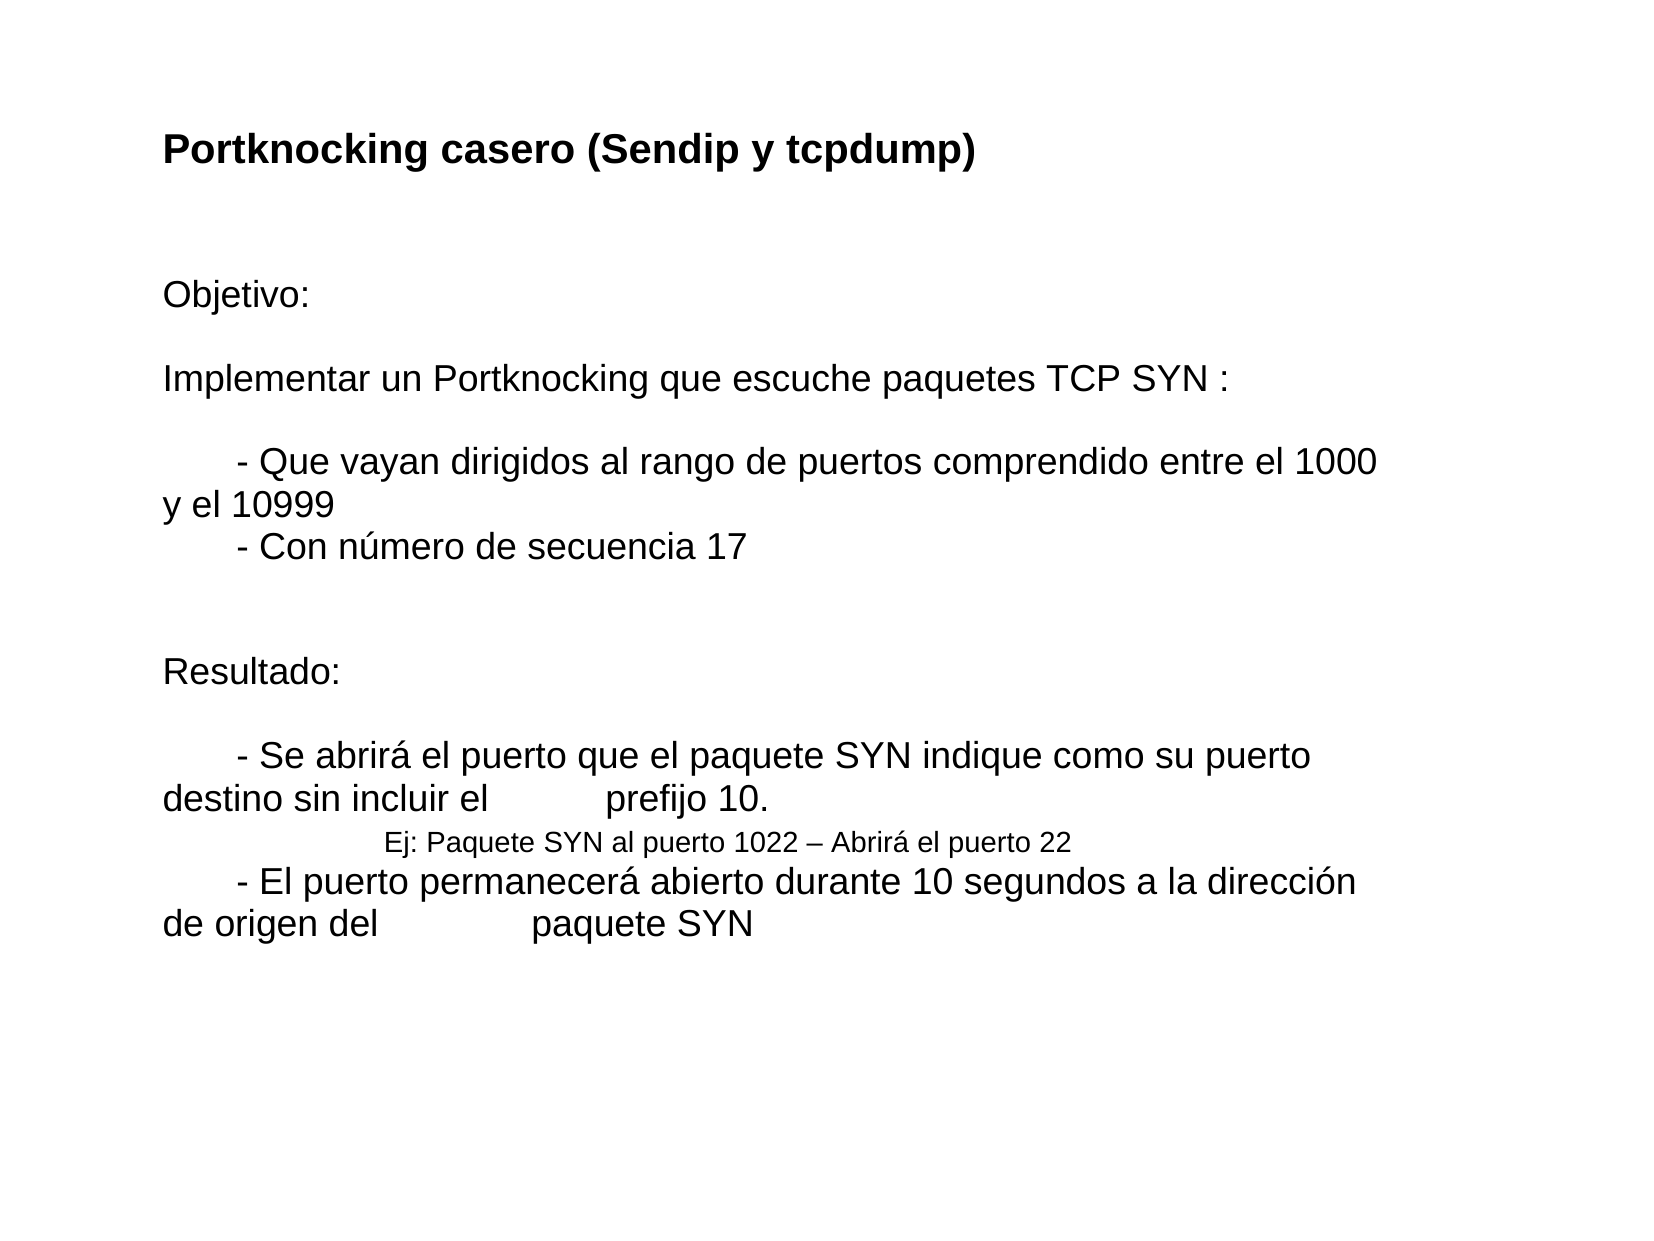

Portknocking casero (Sendip y tcpdump)
Objetivo:
Implementar un Portknocking que escuche paquetes TCP SYN :
	- Que vayan dirigidos al rango de puertos comprendido entre el 1000 y el 10999
	- Con número de secuencia 17
Resultado:
 	- Se abrirá el puerto que el paquete SYN indique como su puerto destino sin incluir el 		prefijo 10.
			Ej: Paquete SYN al puerto 1022 – Abrirá el puerto 22
	- El puerto permanecerá abierto durante 10 segundos a la dirección de origen del 		paquete SYN